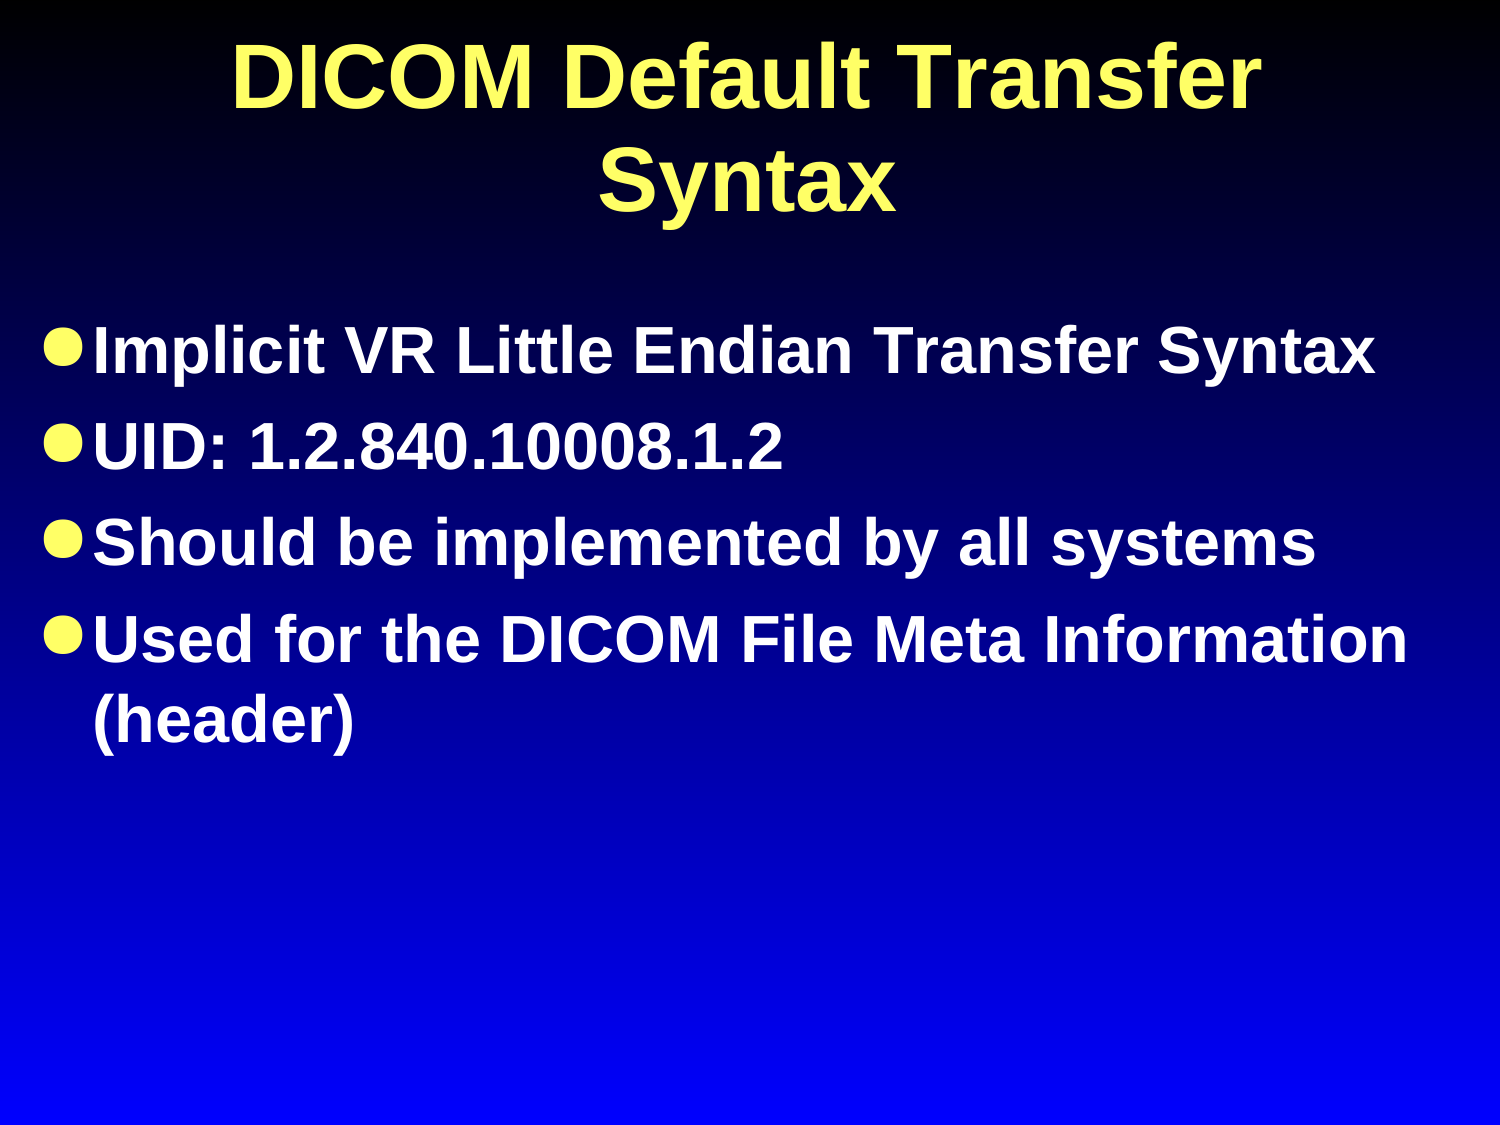

# DICOM Default Transfer Syntax
Implicit VR Little Endian Transfer Syntax
UID: 1.2.840.10008.1.2
Should be implemented by all systems
Used for the DICOM File Meta Information (header)